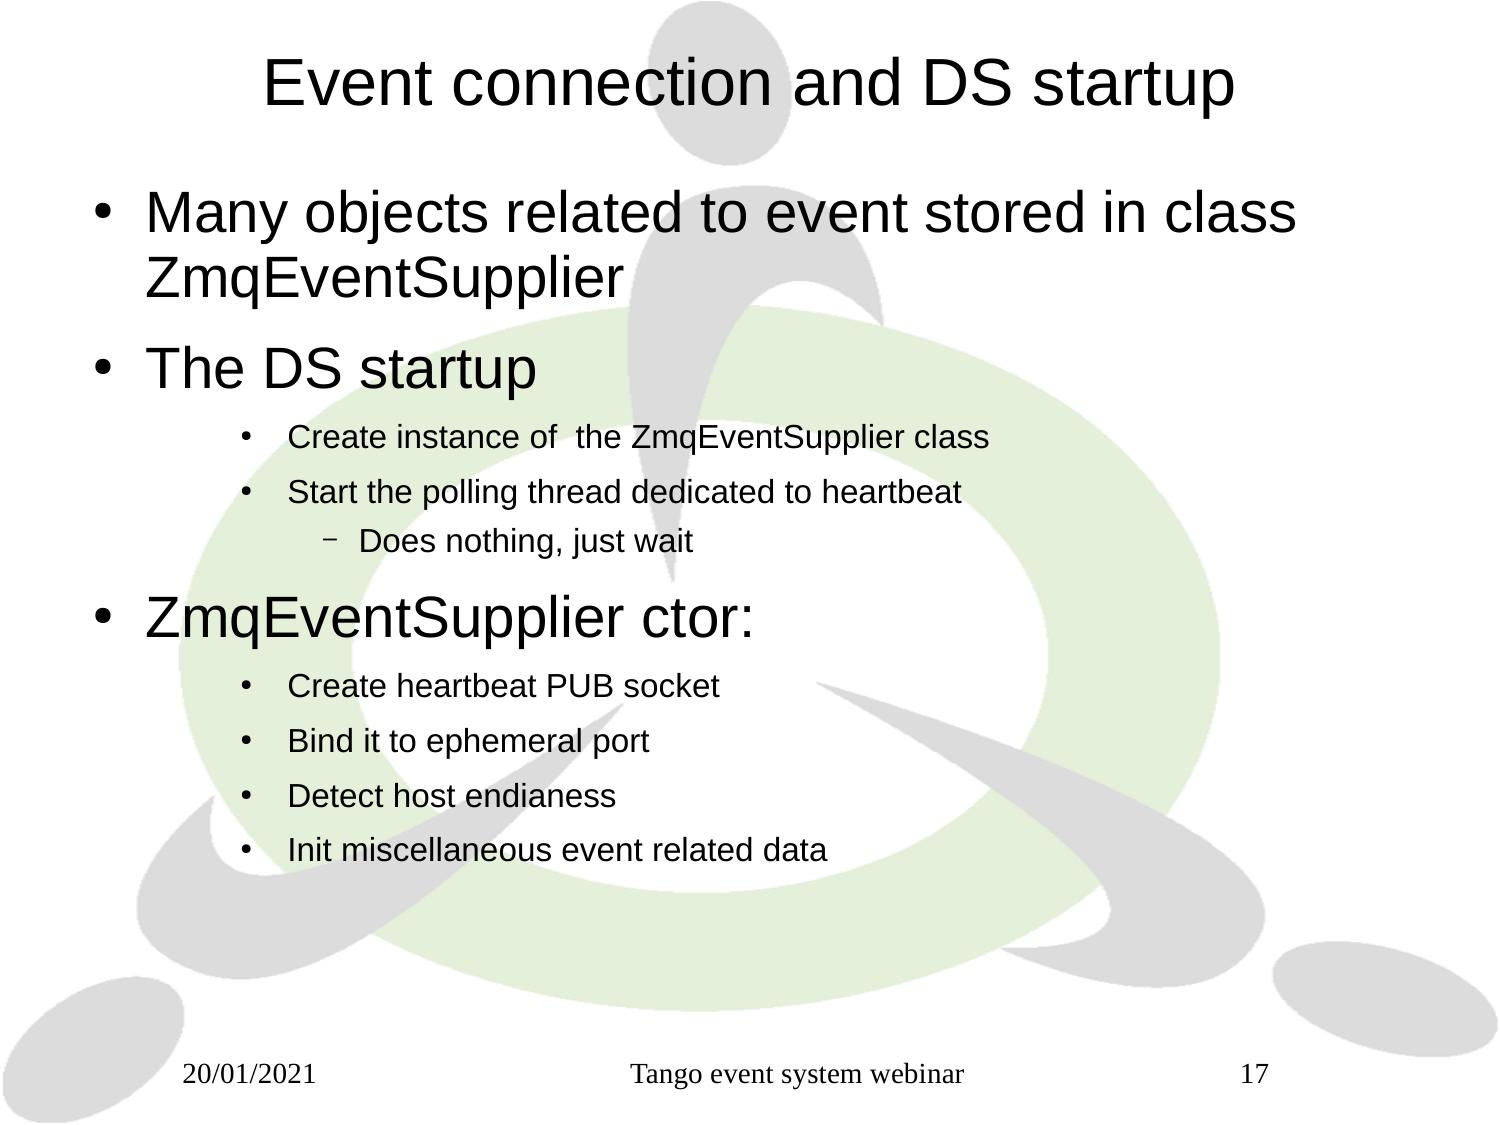

# Event connection and DS startup
Many objects related to event stored in class ZmqEventSupplier
The DS startup
Create instance of the ZmqEventSupplier class
Start the polling thread dedicated to heartbeat
Does nothing, just wait
ZmqEventSupplier ctor:
Create heartbeat PUB socket
Bind it to ephemeral port
Detect host endianess
Init miscellaneous event related data
20/01/2021
Tango event system webinar
17